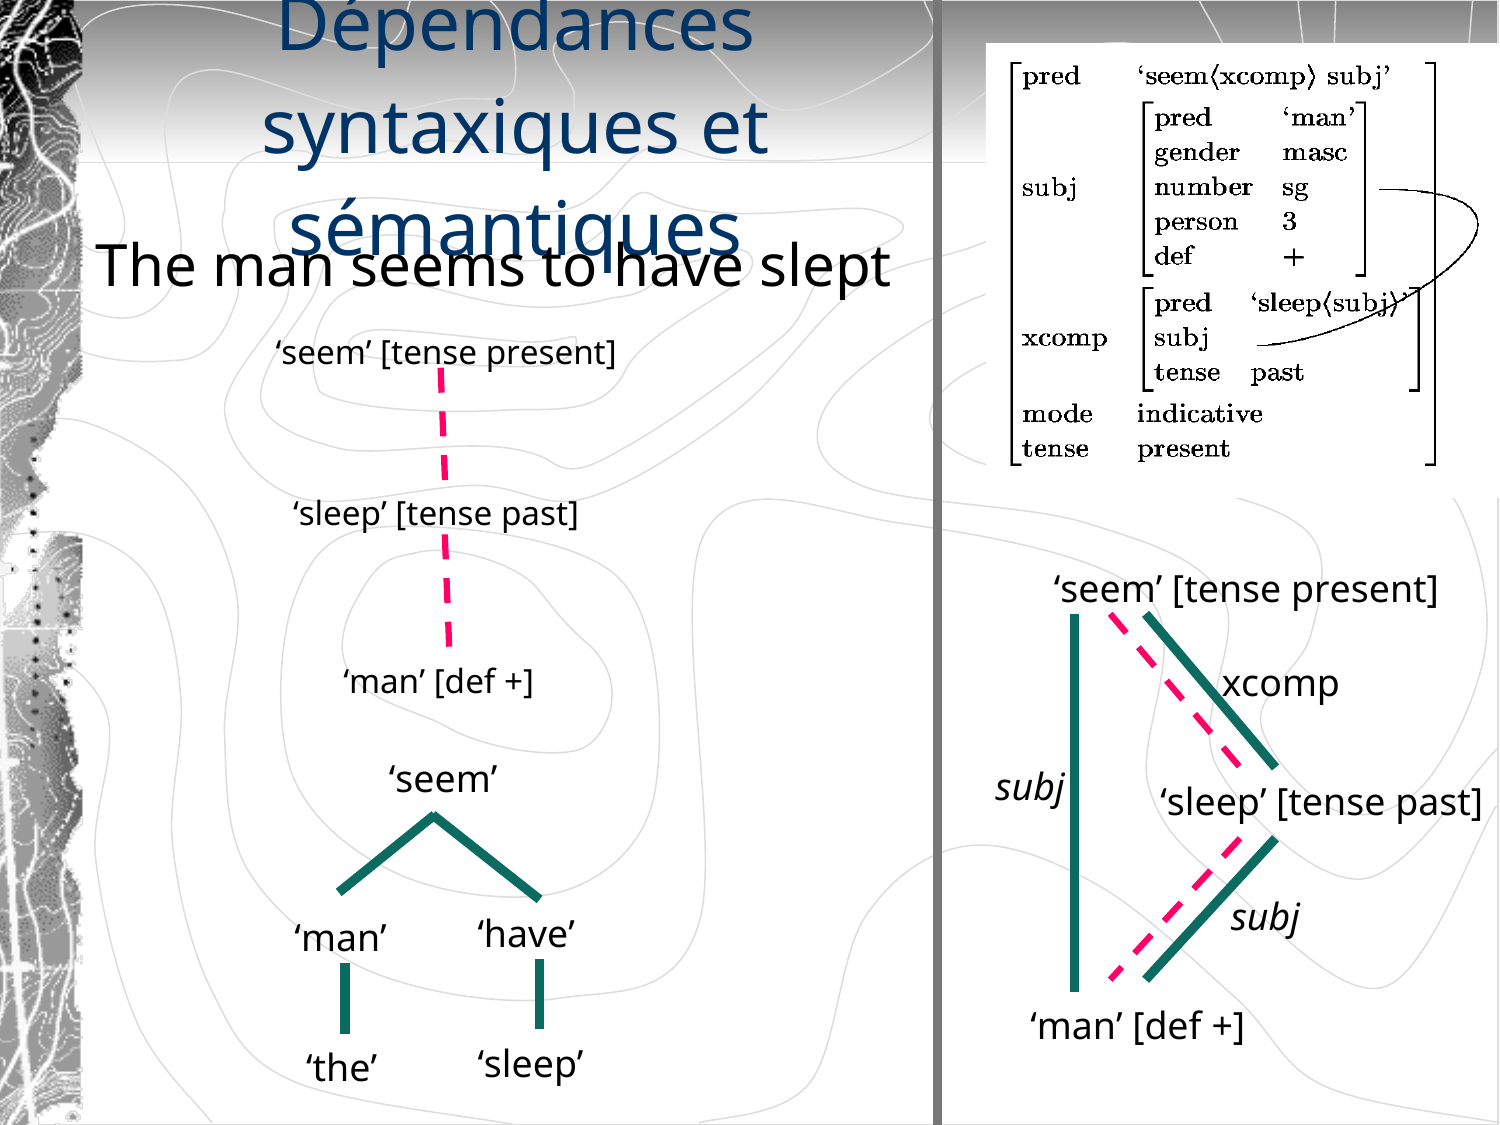

# Dépendances syntaxiques et sémantiques
The man seems to have slept
‘seem’ [tense present]
‘sleep’ [tense past]
‘man’ [def +]
‘seem’ [tense present]
xcomp
subj
‘sleep’ [tense past]
subj
‘man’ [def +]
‘seem’
‘have’
‘man’
‘sleep’
‘the’